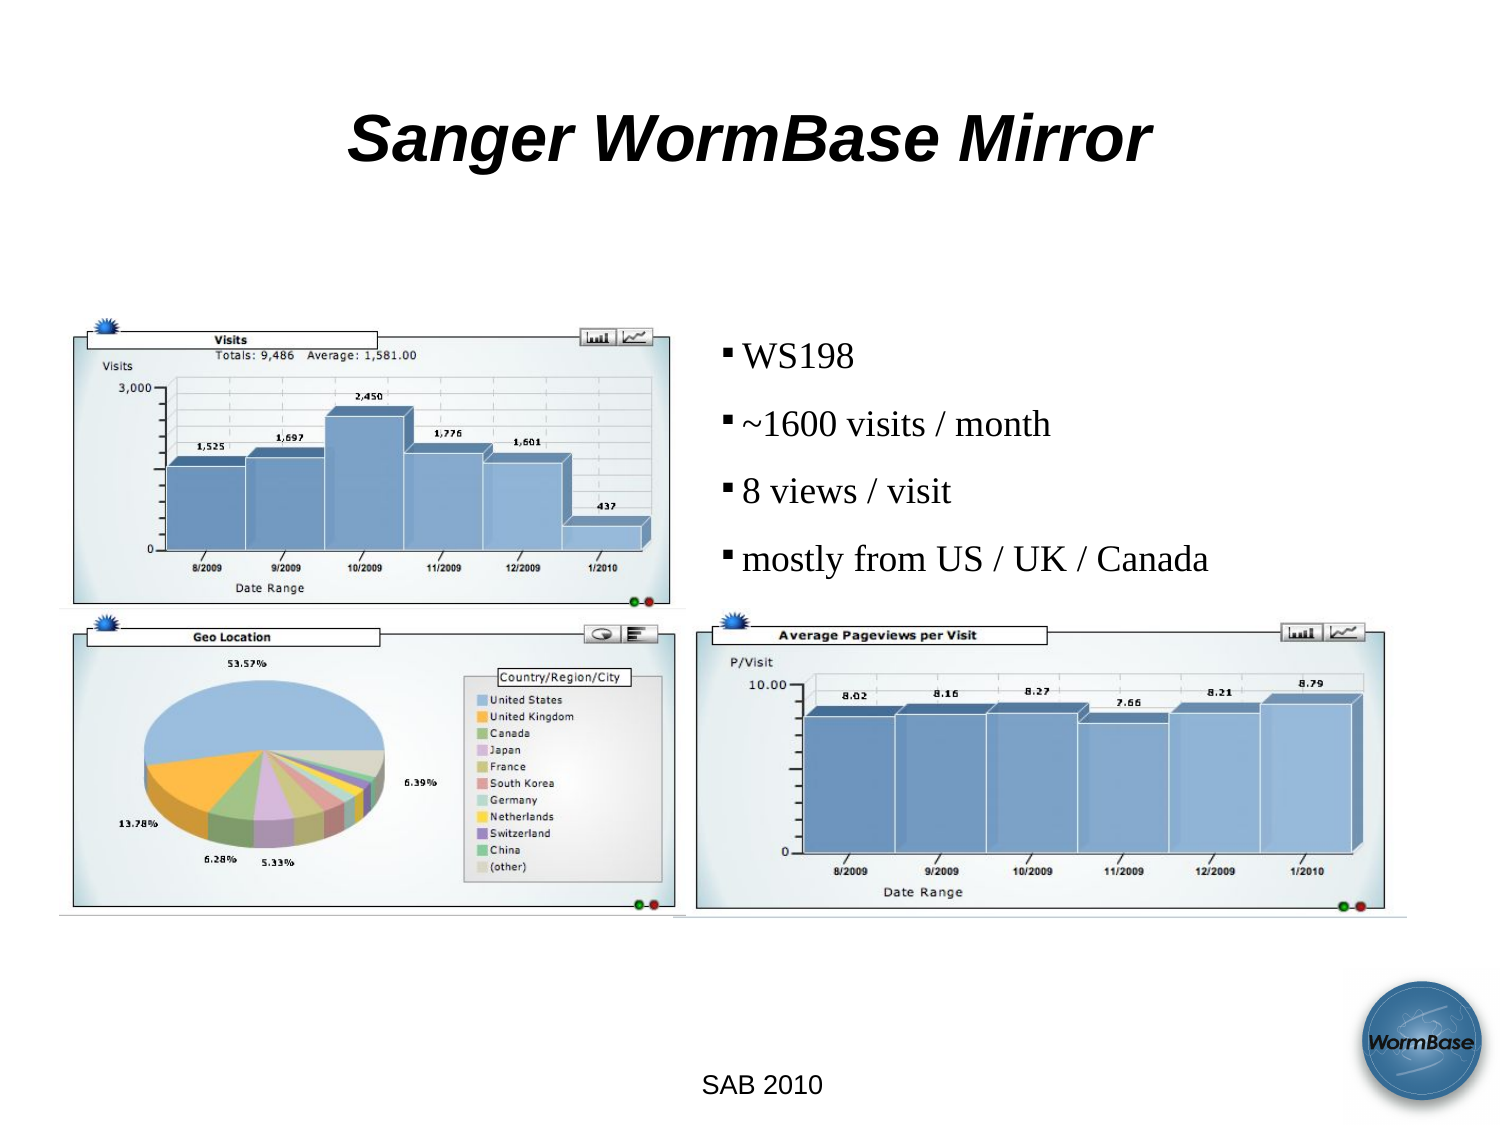

# Sanger WormBase Mirror
 WS198
 ~1600 visits / month
 8 views / visit
 mostly from US / UK / Canada